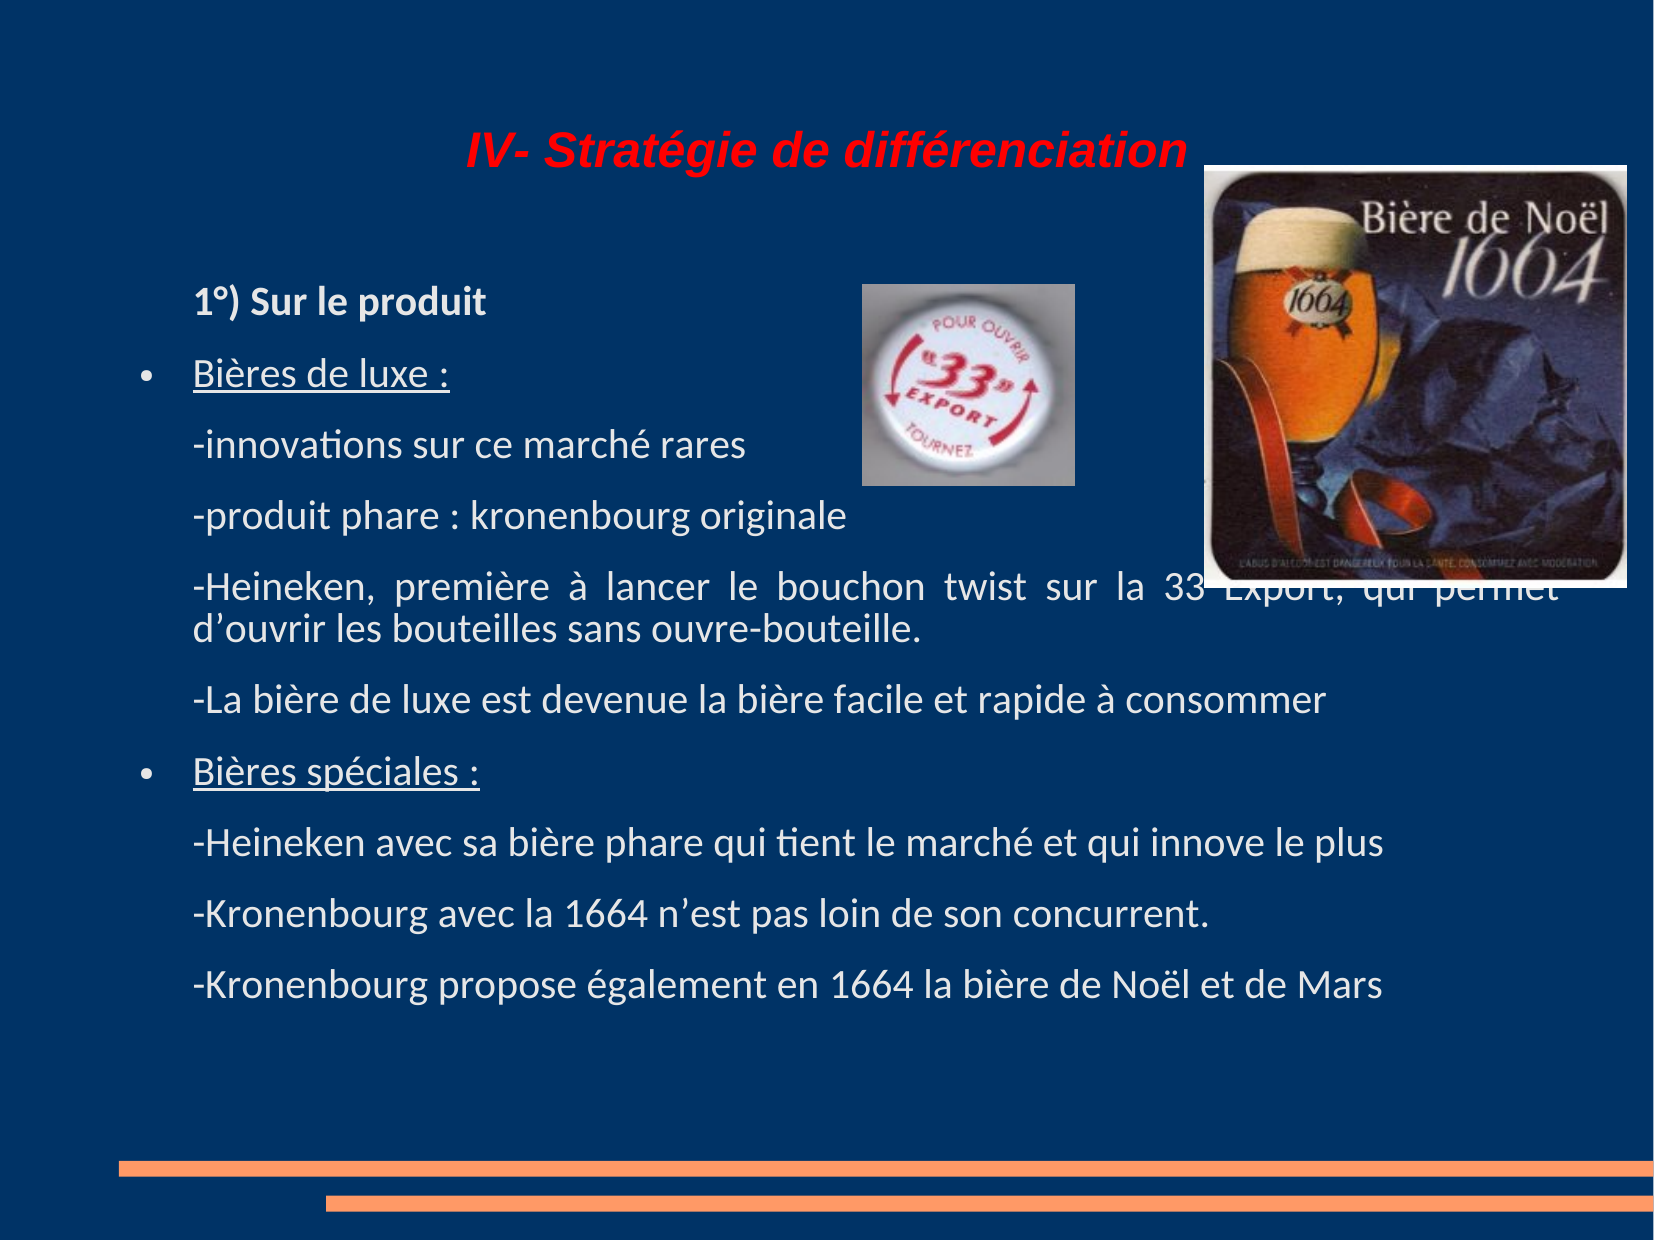

# IV- Stratégie de différenciation
1°) Sur le produit
Bières de luxe :
-innovations sur ce marché rares
-produit phare : kronenbourg originale
-Heineken, première à lancer le bouchon twist sur la 33 Export, qui permet d’ouvrir les bouteilles sans ouvre-bouteille.
-La bière de luxe est devenue la bière facile et rapide à consommer
Bières spéciales :
-Heineken avec sa bière phare qui tient le marché et qui innove le plus
-Kronenbourg avec la 1664 n’est pas loin de son concurrent.
-Kronenbourg propose également en 1664 la bière de Noël et de Mars